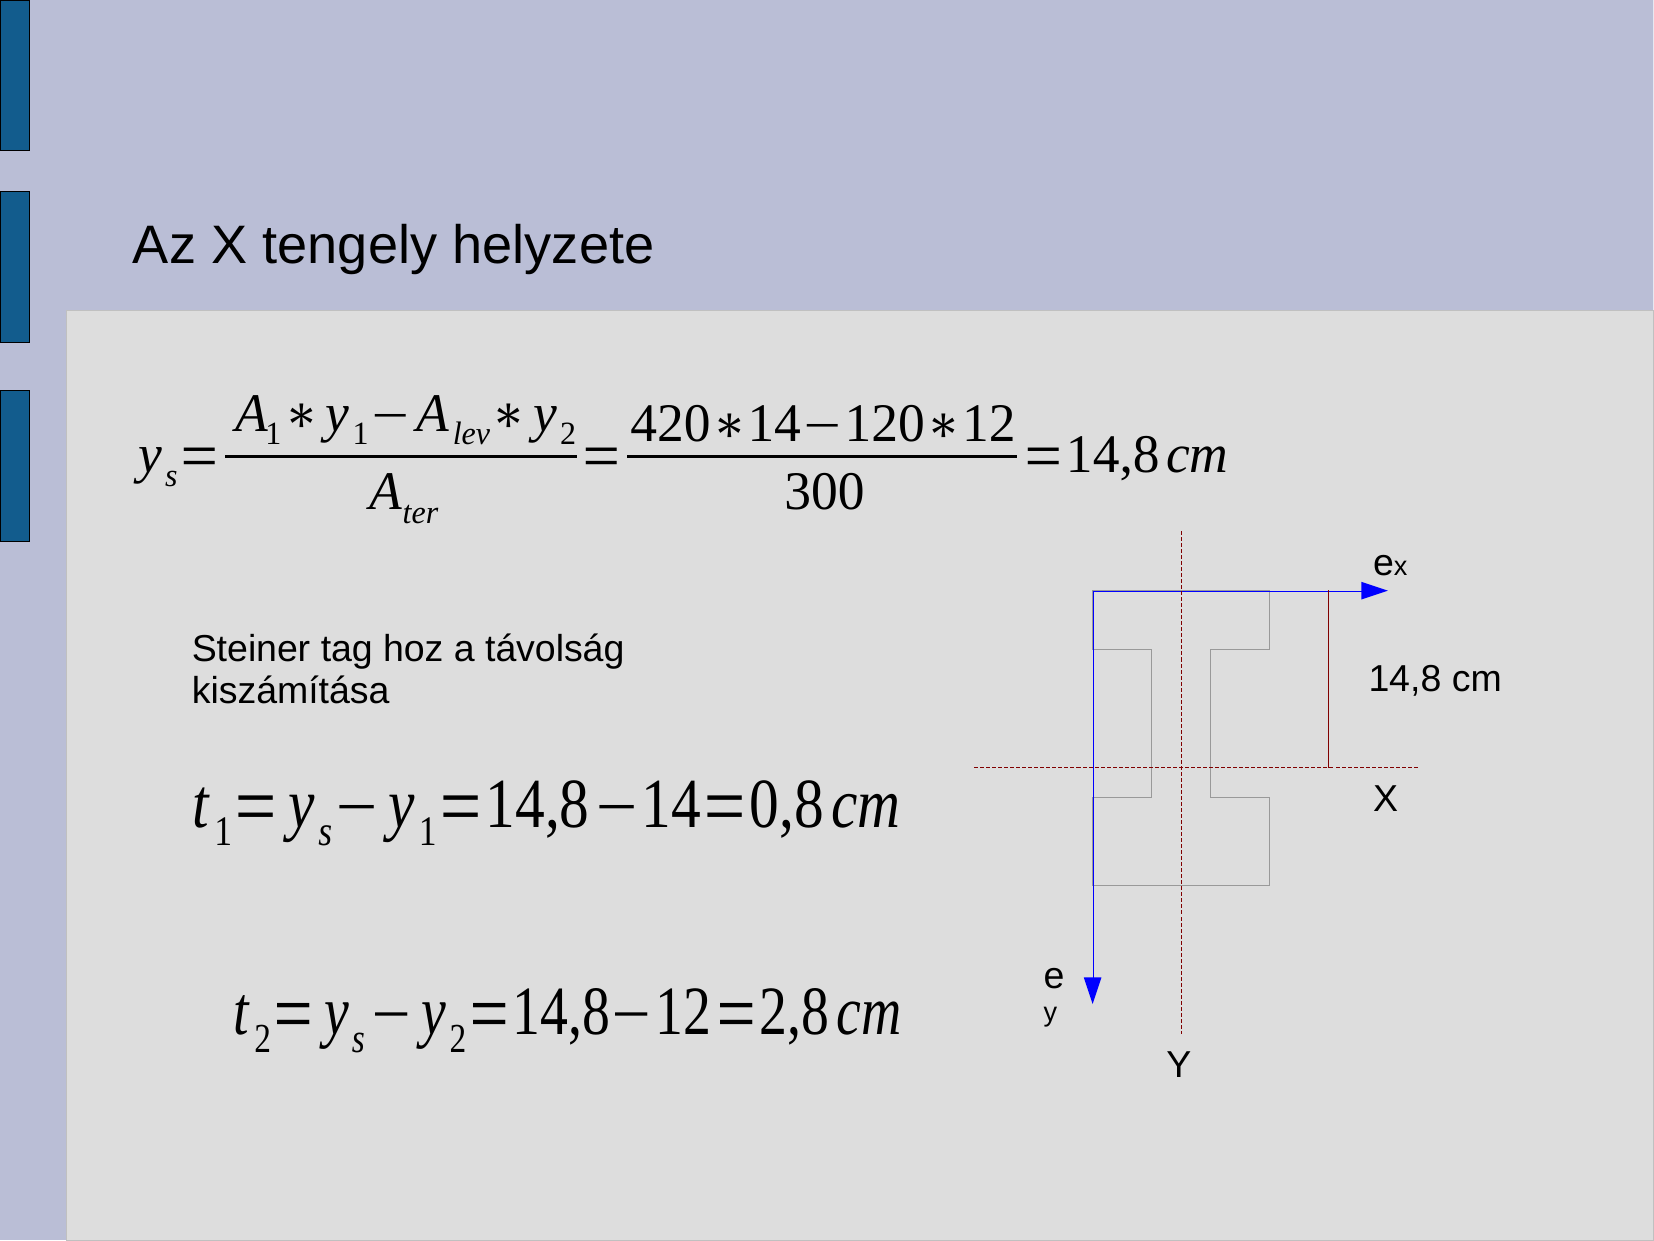

Az X tengely helyzete
ex
Steiner tag hoz a távolság kiszámítása
14,8 cm
X
ey
Y